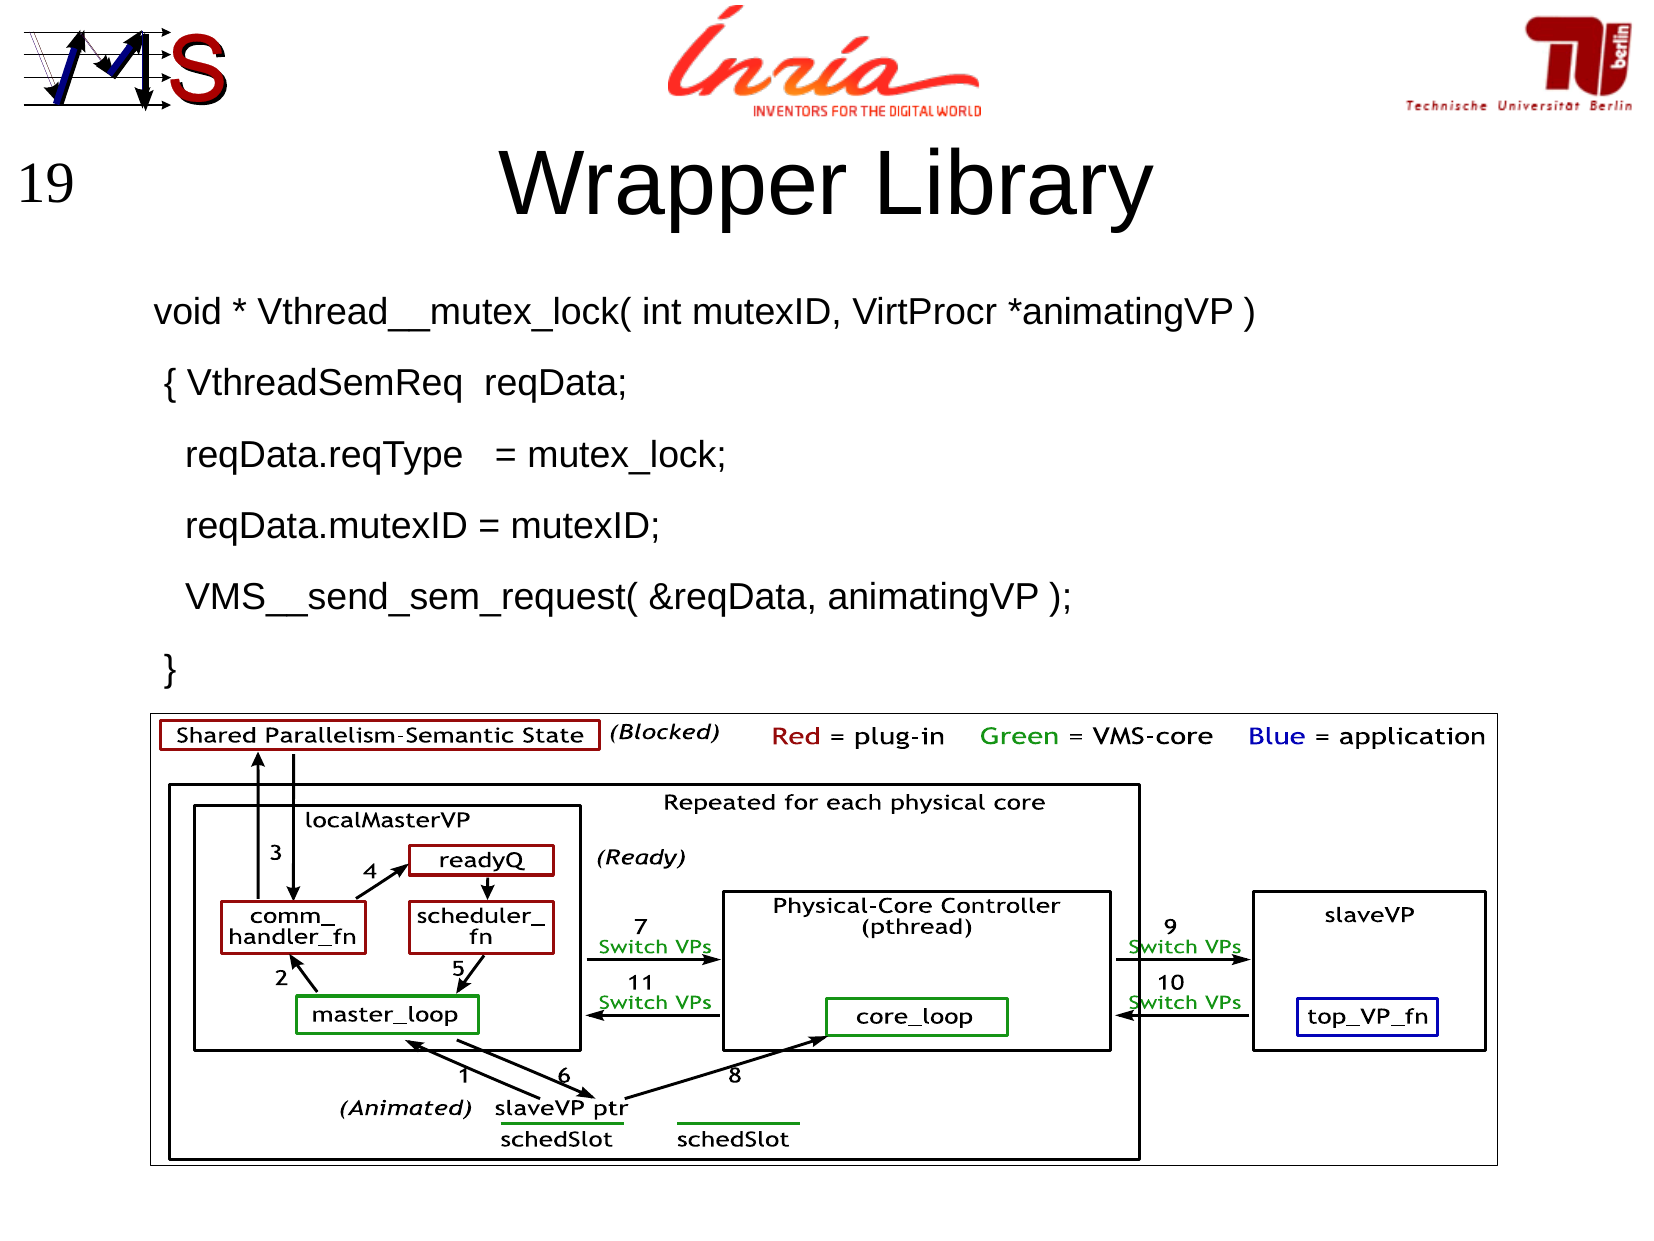

# Wrapper Library
19
void * Vthread__mutex_lock( int mutexID, VirtProcr *animatingVP )
 { VthreadSemReq reqData;
 reqData.reqType = mutex_lock;
 reqData.mutexID = mutexID;
 VMS__send_sem_request( &reqData, animatingVP );
 }